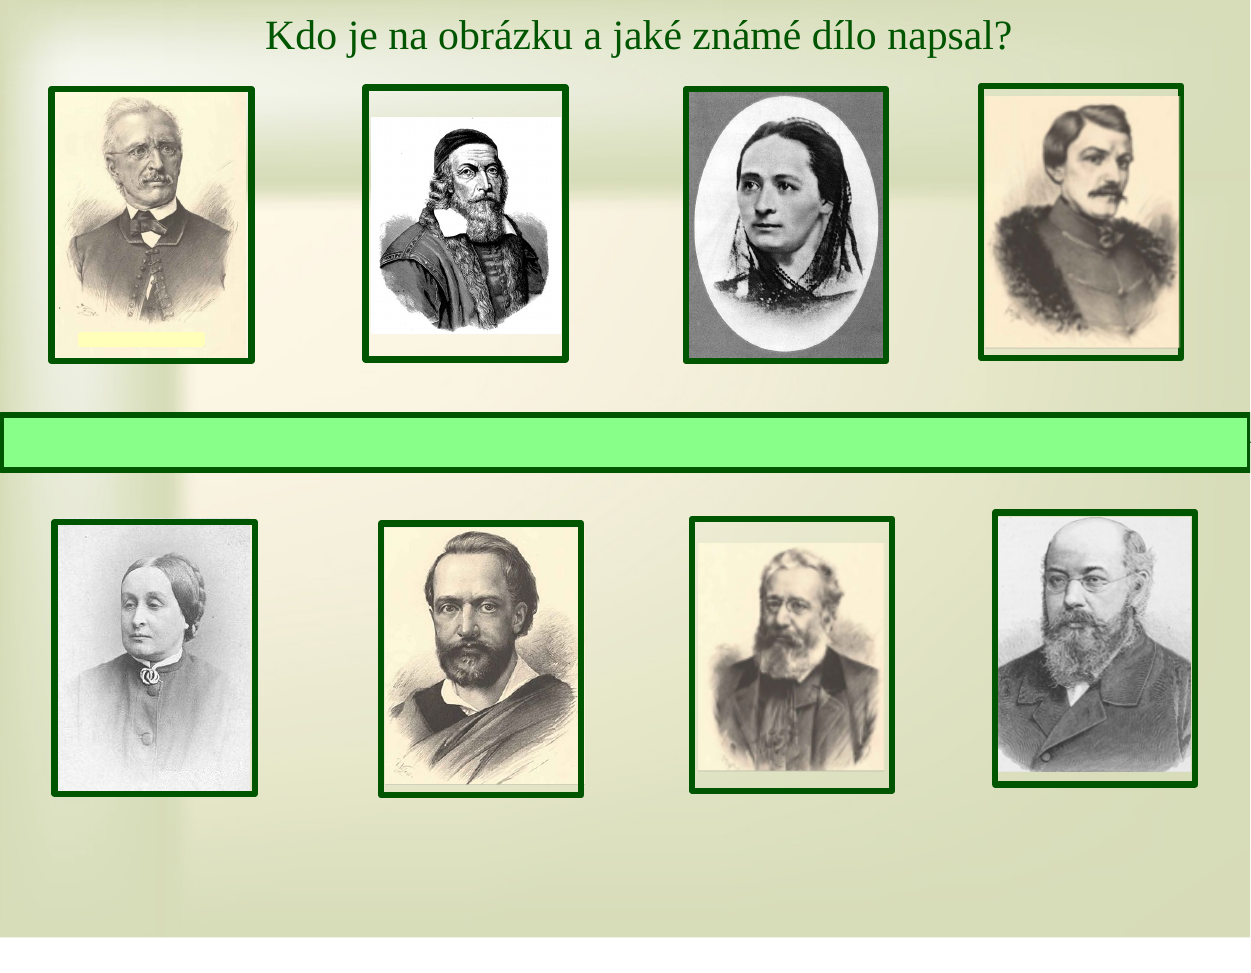

Kdo je na obrázku a jaké známé dílo napsal?
J.Neruda
K.H.Mácha
K.Světlá
B.Němcová
K.H.Borovský
J.Arbes
J.A.Komenský
K.J.Erben